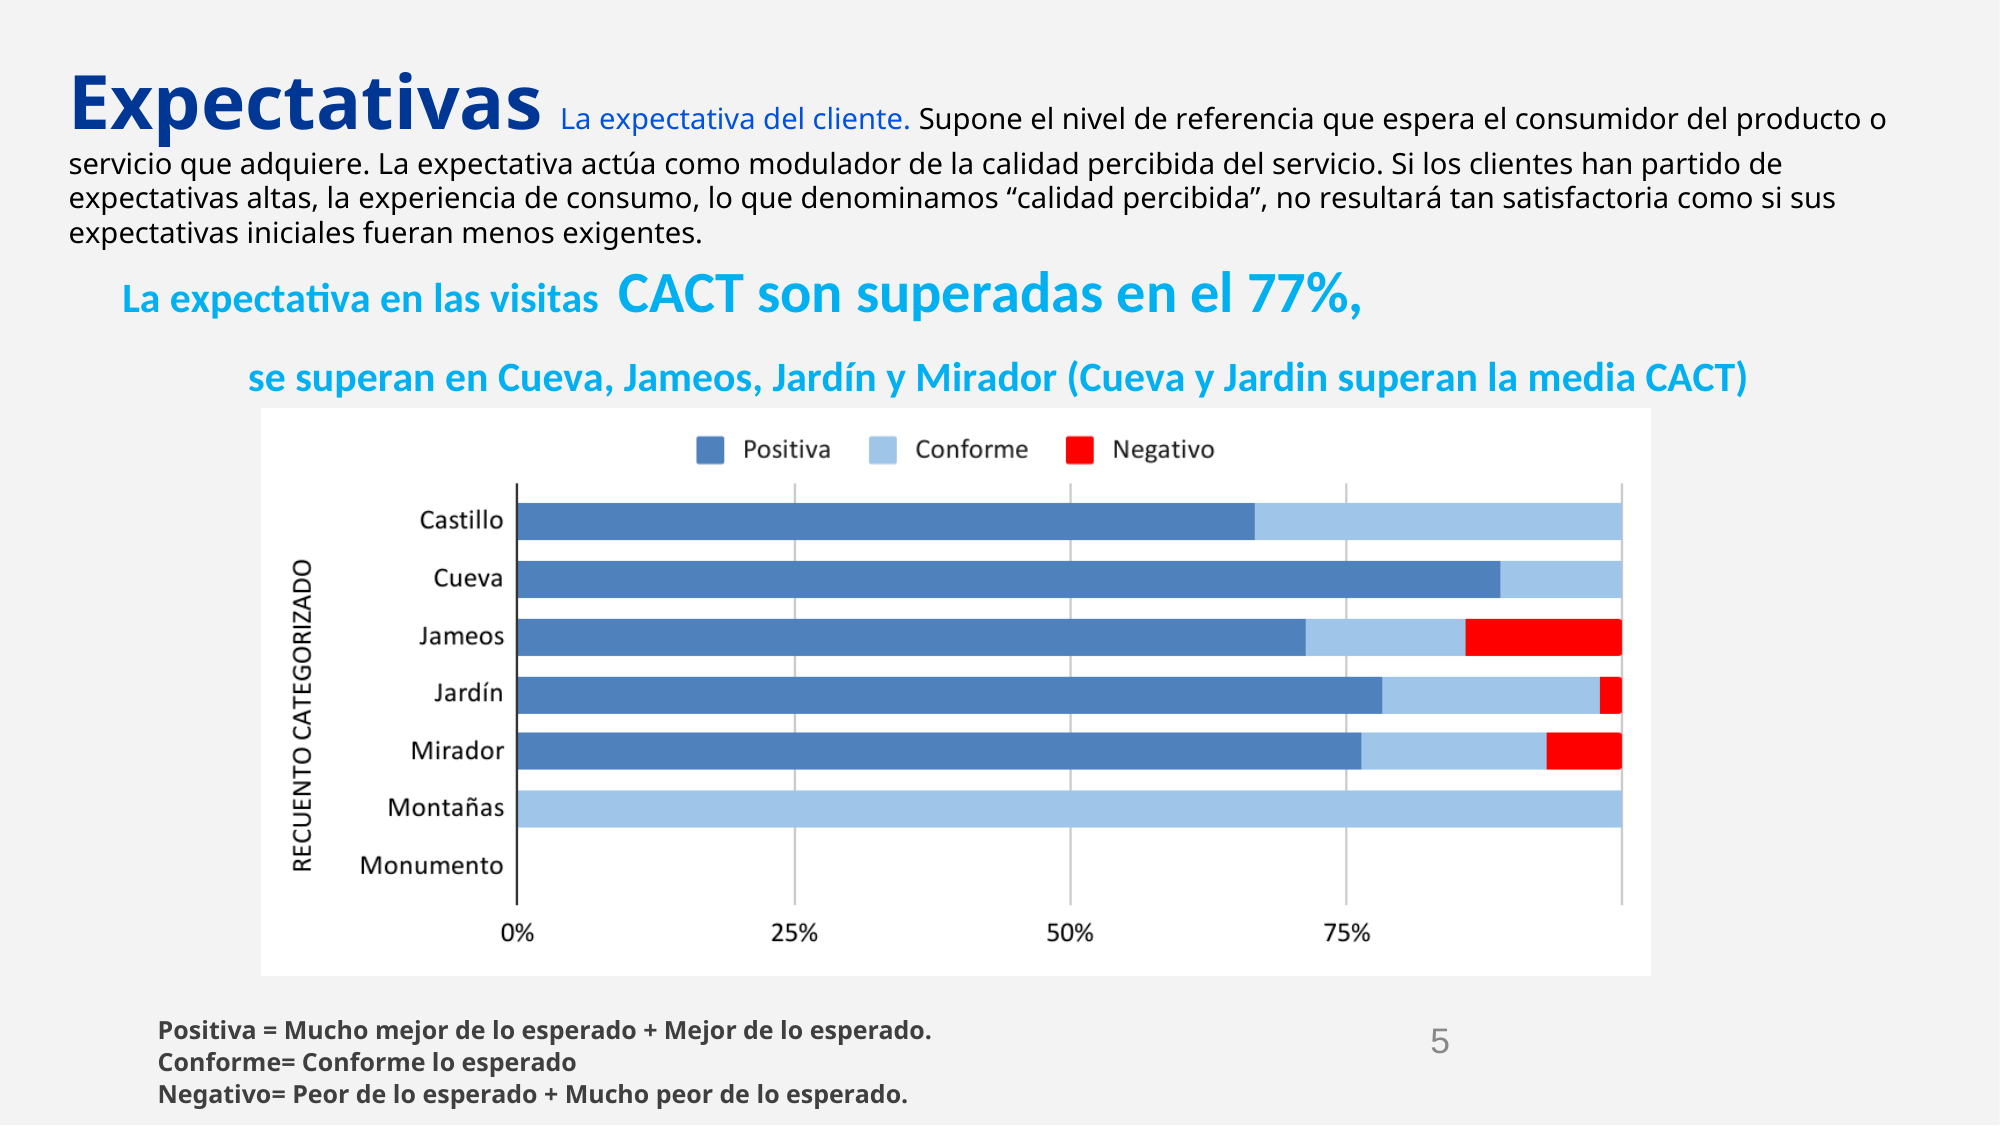

Expectativas La expectativa del cliente. Supone el nivel de referencia que espera el consumidor del producto o servicio que adquiere. La expectativa actúa como modulador de la calidad percibida del servicio. Si los clientes han partido de expectativas altas, la experiencia de consumo, lo que denominamos “calidad percibida”, no resultará tan satisfactoria como si sus expectativas iniciales fueran menos exigentes.
La expectativa en las visitas CACT son superadas en el 77%,
 se superan en Cueva, Jameos, Jardín y Mirador (Cueva y Jardin superan la media CACT)
# Positiva = Mucho mejor de lo esperado + Mejor de lo esperado.
Conforme= Conforme lo esperado
Negativo= Peor de lo esperado + Mucho peor de lo esperado.
5